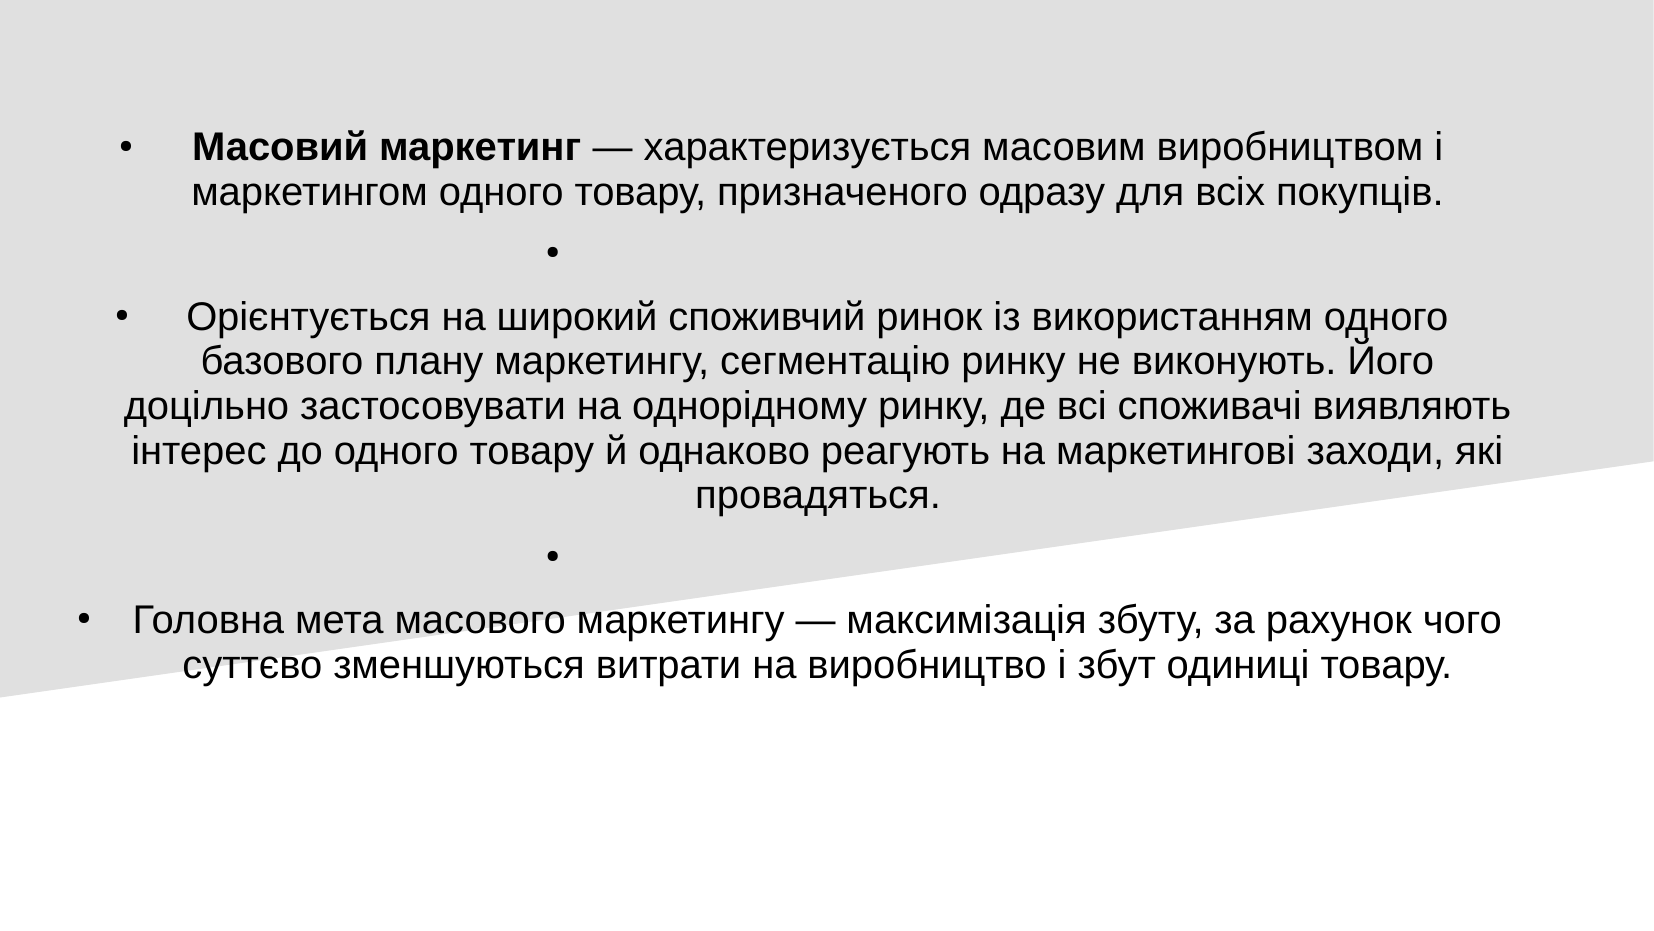

# Масовий маркетинг — характеризується масовим виробництвом і маркетингом одного товару, призначеного одразу для всіх покупців.
Орієнтується на широкий споживчий ринок із використанням одного базового плану маркетингу, сегментацію ринку не виконують. Його доцільно застосовувати на однорідному ринку, де всі споживачі виявляють інтерес до одного товару й однаково реагують на маркетингові заходи, які провадяться.
Головна мета масового маркетингу — максимізація збуту, за рахунок чого суттєво зменшуються витрати на виробництво і збут одиниці товару.